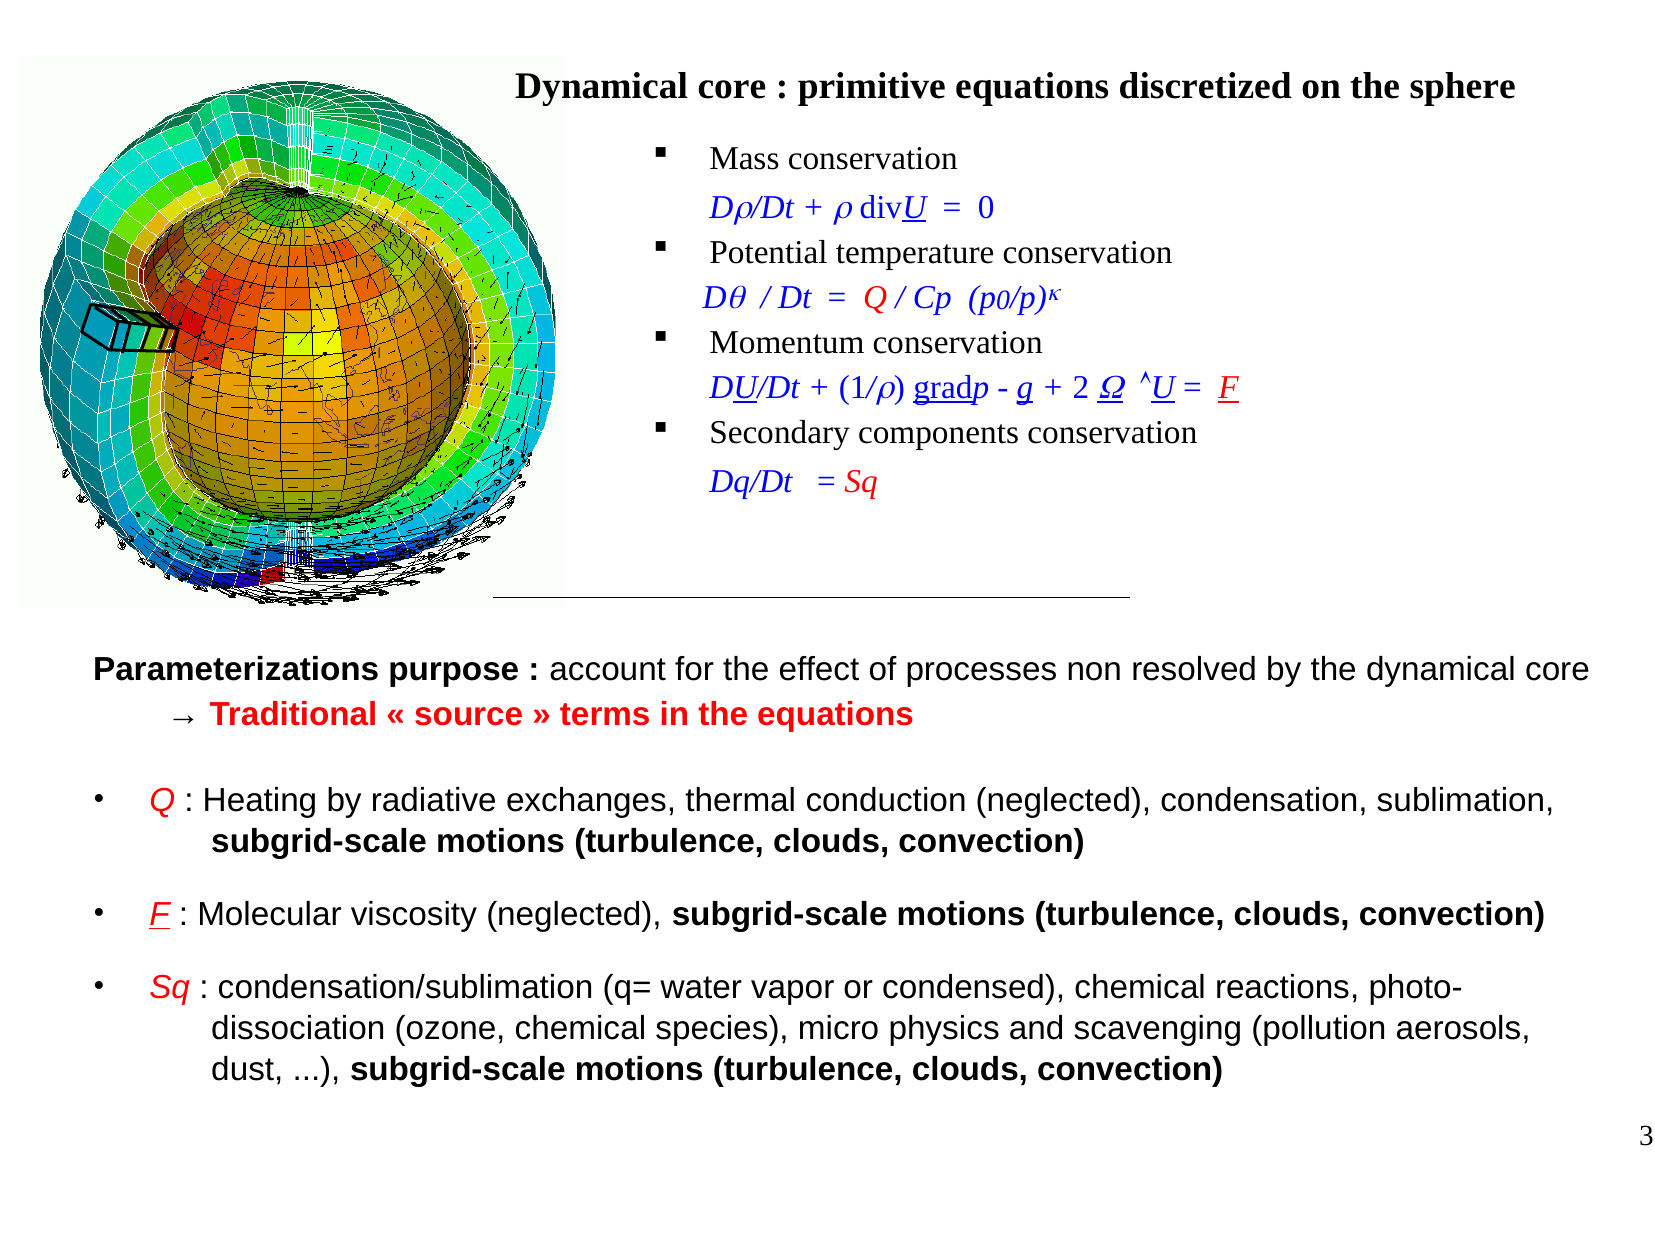

1. General Circulation Models
Dynamical core : primitive equations discretized on the sphere
Mass conservation
	D/Dt +  divU = 0
Potential temperature conservation
 Dq / Dt = Q / Cp (p0/p)k
Momentum conservation
	DU/Dt + (1/) gradp - g + 2 U = F
Secondary components conservation
	Dq/Dt = Sq
# Parameterizations purpose : account for the effect of processes non resolved by the dynamical core
 → Traditional « source » terms in the equations
Q : Heating by radiative exchanges, thermal conduction (neglected), condensation, sublimation, subgrid-scale motions (turbulence, clouds, convection)
F : Molecular viscosity (neglected), subgrid-scale motions (turbulence, clouds, convection)
Sq : condensation/sublimation (q= water vapor or condensed), chemical reactions, photo-dissociation (ozone, chemical species), micro physics and scavenging (pollution aerosols, dust, ...), subgrid-scale motions (turbulence, clouds, convection)
3